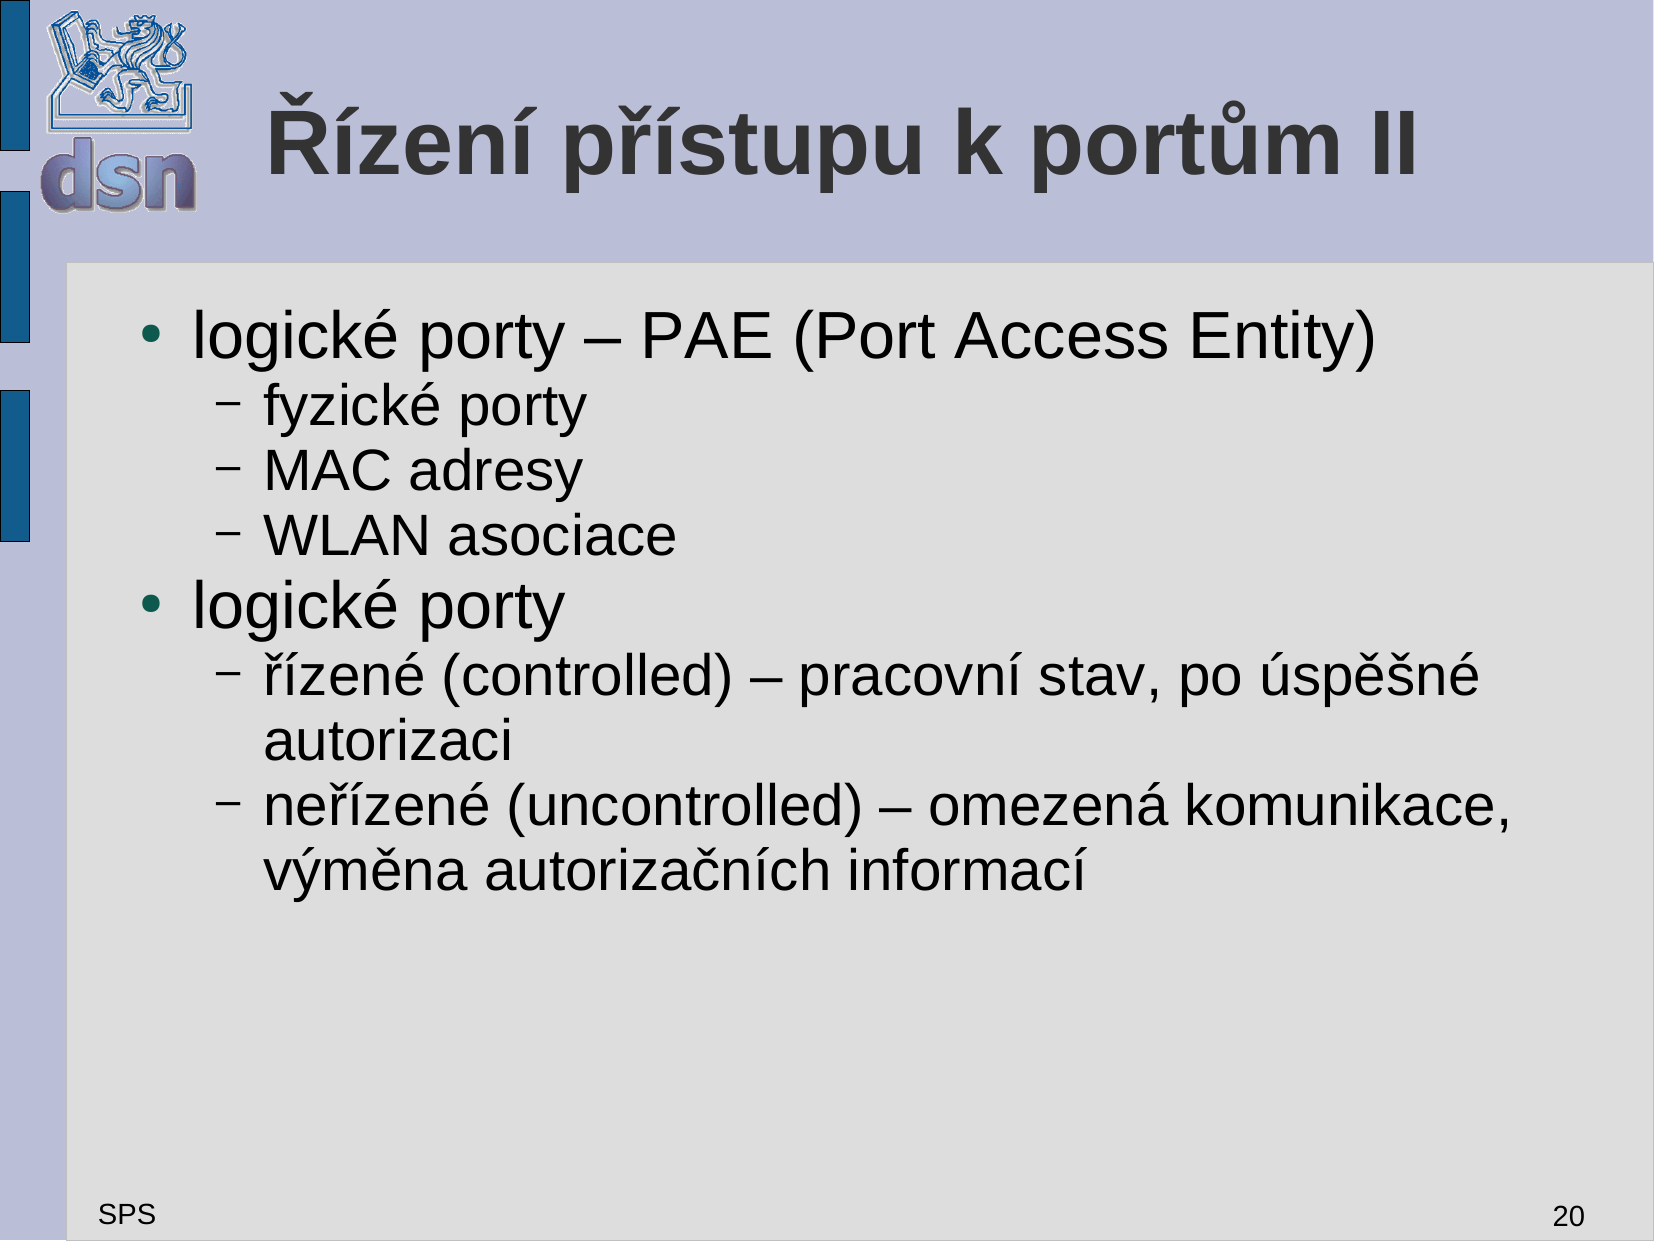

# Řízení přístupu k portům II
logické porty – PAE (Port Access Entity)
fyzické porty
MAC adresy
WLAN asociace
logické porty
řízené (controlled) – pracovní stav, po úspěšné autorizaci
neřízené (uncontrolled) – omezená komunikace, výměna autorizačních informací